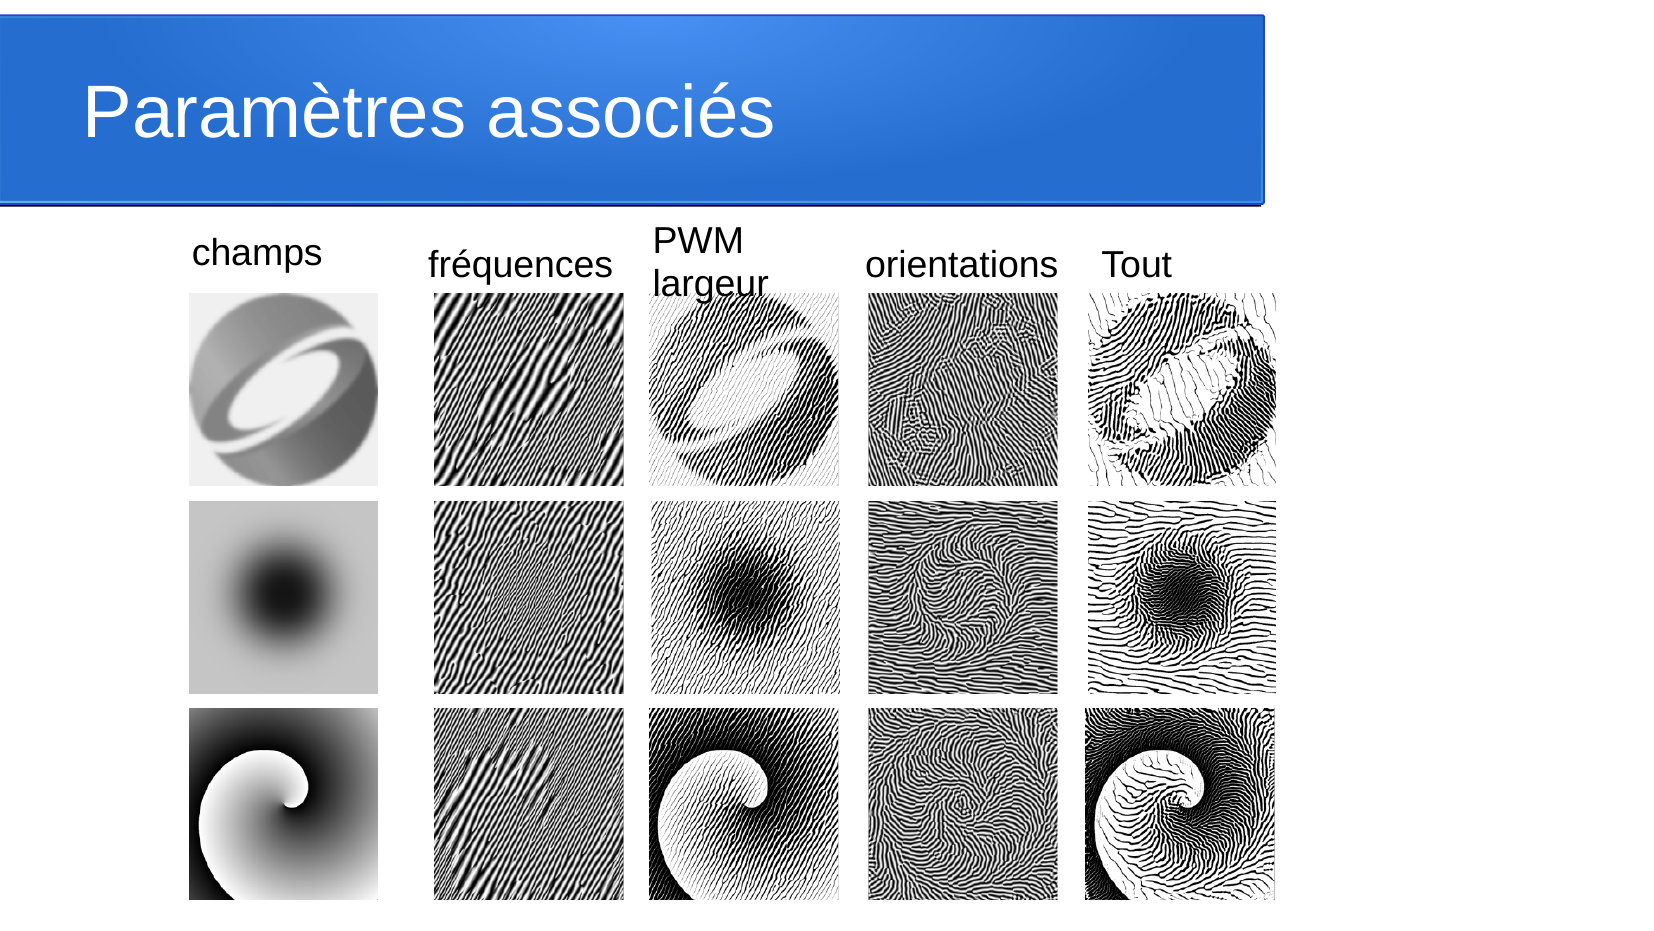

# Paramètres associés
PWM largeur
champs
fréquences
orientations
Tout